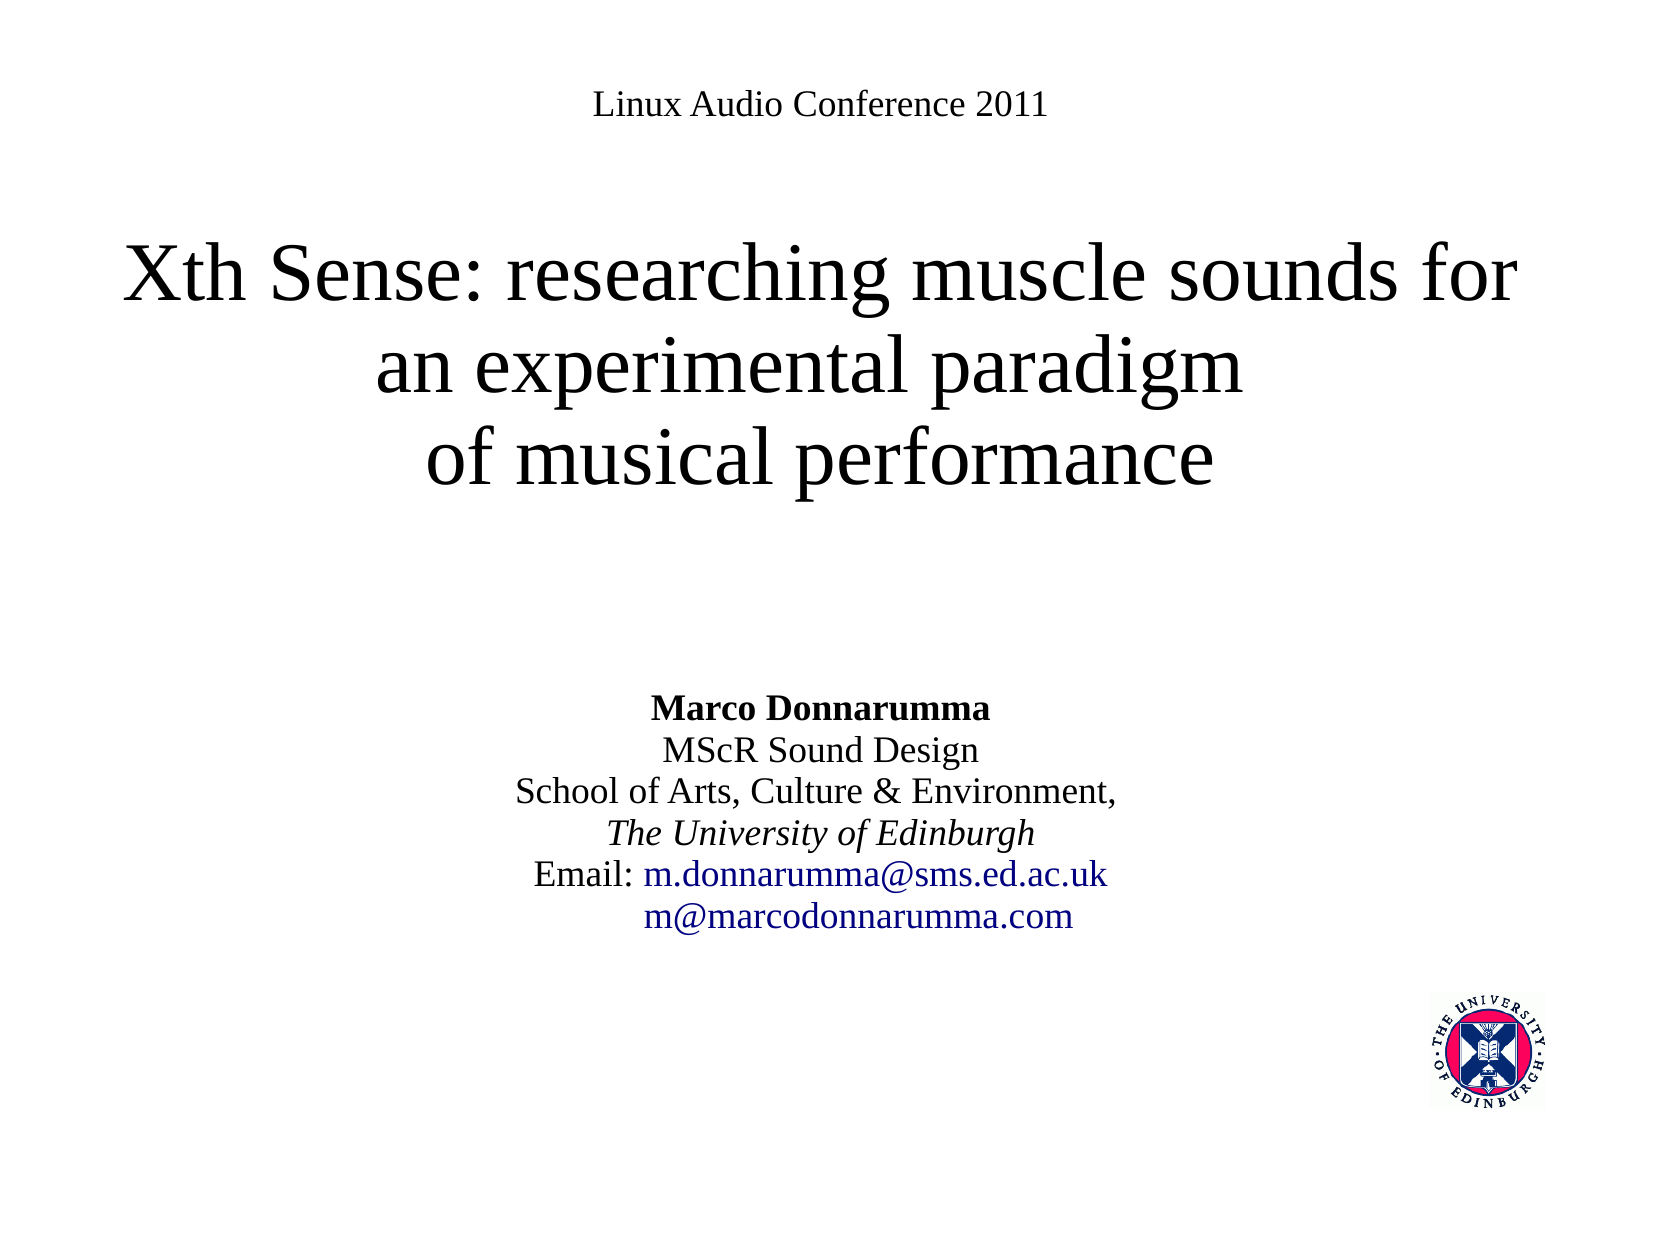

# Linux Audio Conference 2011 Xth Sense: researching muscle sounds for an experimental paradigm of musical performance Marco Donnarumma MScR Sound Design School of Arts, Culture & Environment, The University of Edinburgh Email: m.donnarumma@sms.ed.ac.uk m@marcodonnarumma.com